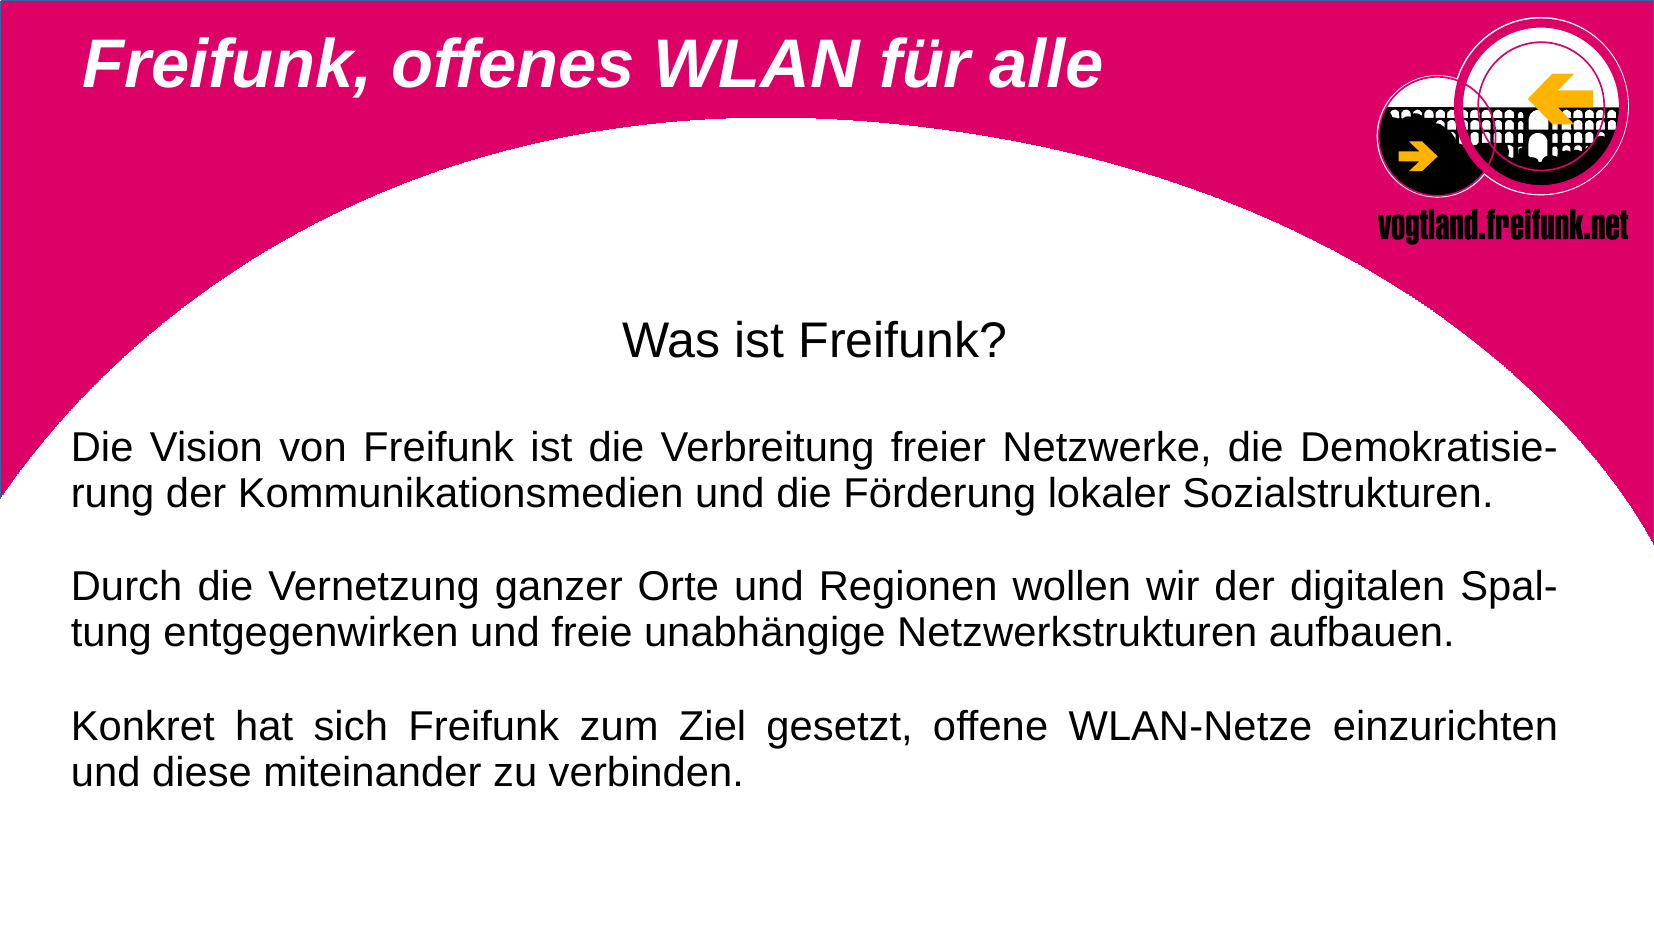

# Freifunk, offenes WLAN für alle
Was ist Freifunk?
Die Vision von Freifunk ist die Verbreitung freier Netzwerke, die Demokratisie-rung der Kommunikationsmedien und die Förderung lokaler Sozialstrukturen.
Durch die Vernetzung ganzer Orte und Regionen wollen wir der digitalen Spal-tung entgegenwirken und freie unabhängige Netzwerkstrukturen aufbauen.
Konkret hat sich Freifunk zum Ziel gesetzt, offene WLAN-Netze einzurichten und diese miteinander zu verbinden.